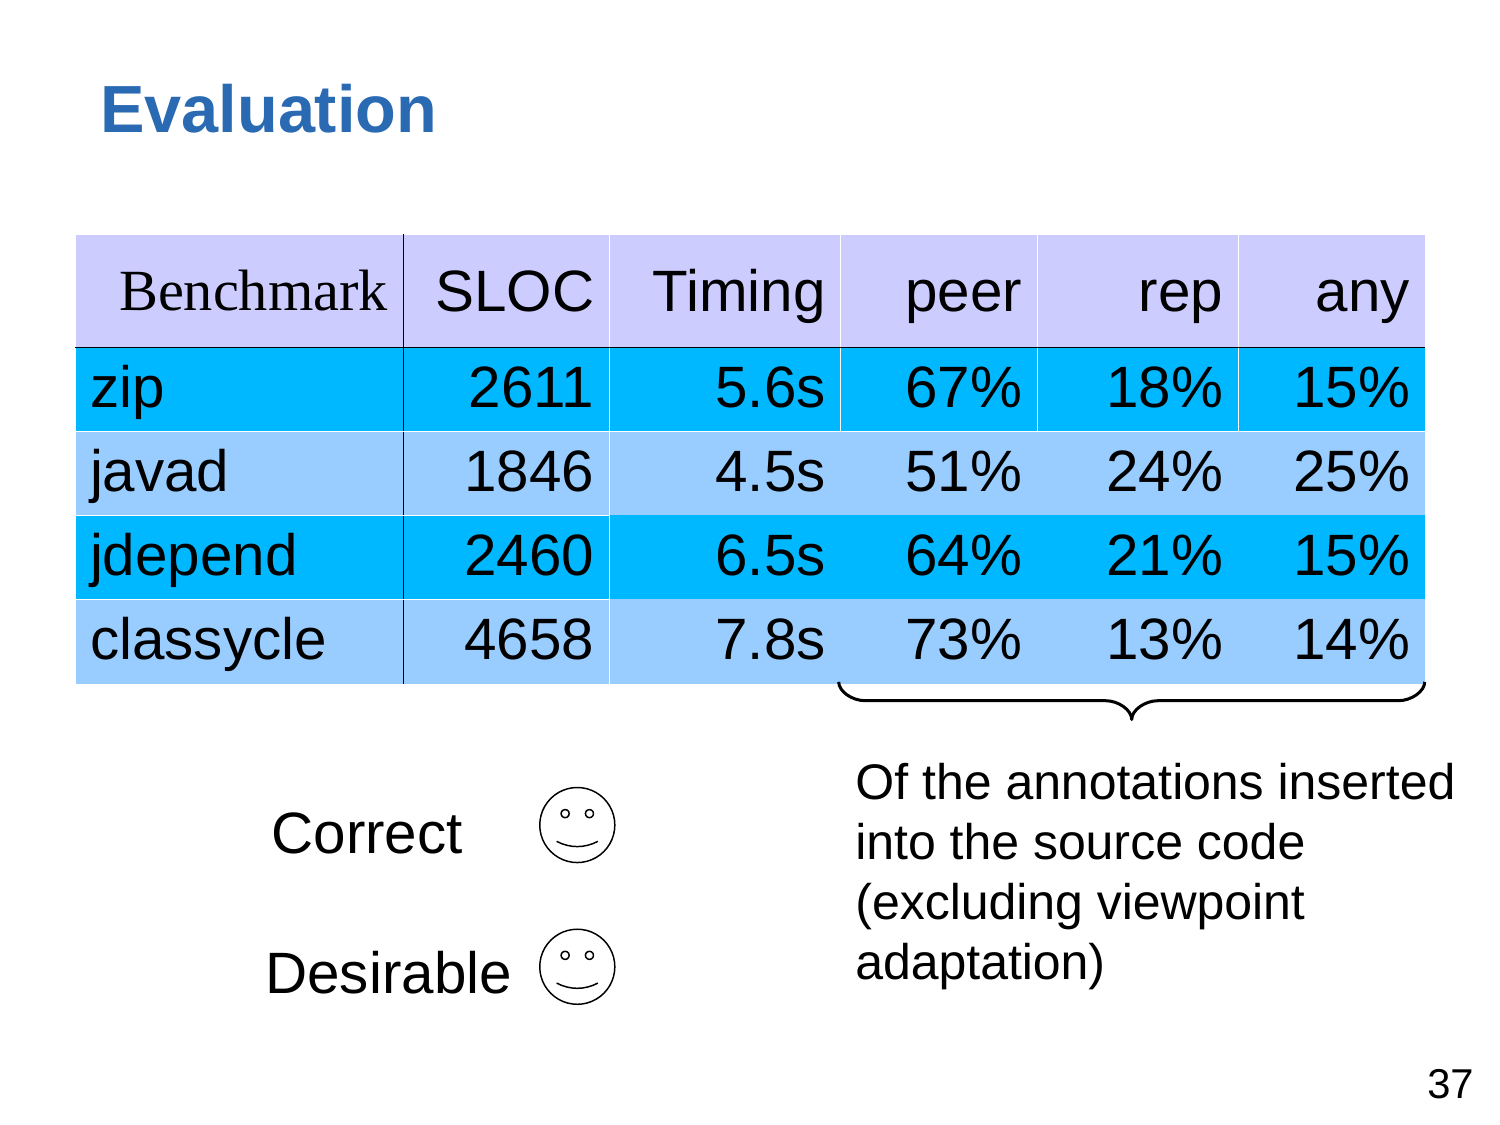

# Evaluation
| Benchmark | SLOC | Timing | peer | rep | any |
| --- | --- | --- | --- | --- | --- |
| zip | 2611 | 5.6s | 67% | 18% | 15% |
| javad | 1846 | 4.5s | 51% | 24% | 25% |
| jdepend | 2460 | 6.5s | 64% | 21% | 15% |
| classycle | 4658 | 7.8s | 73% | 13% | 14% |
Of the annotations inserted
into the source code
(excluding viewpoint
adaptation)
Correct
Desirable
37